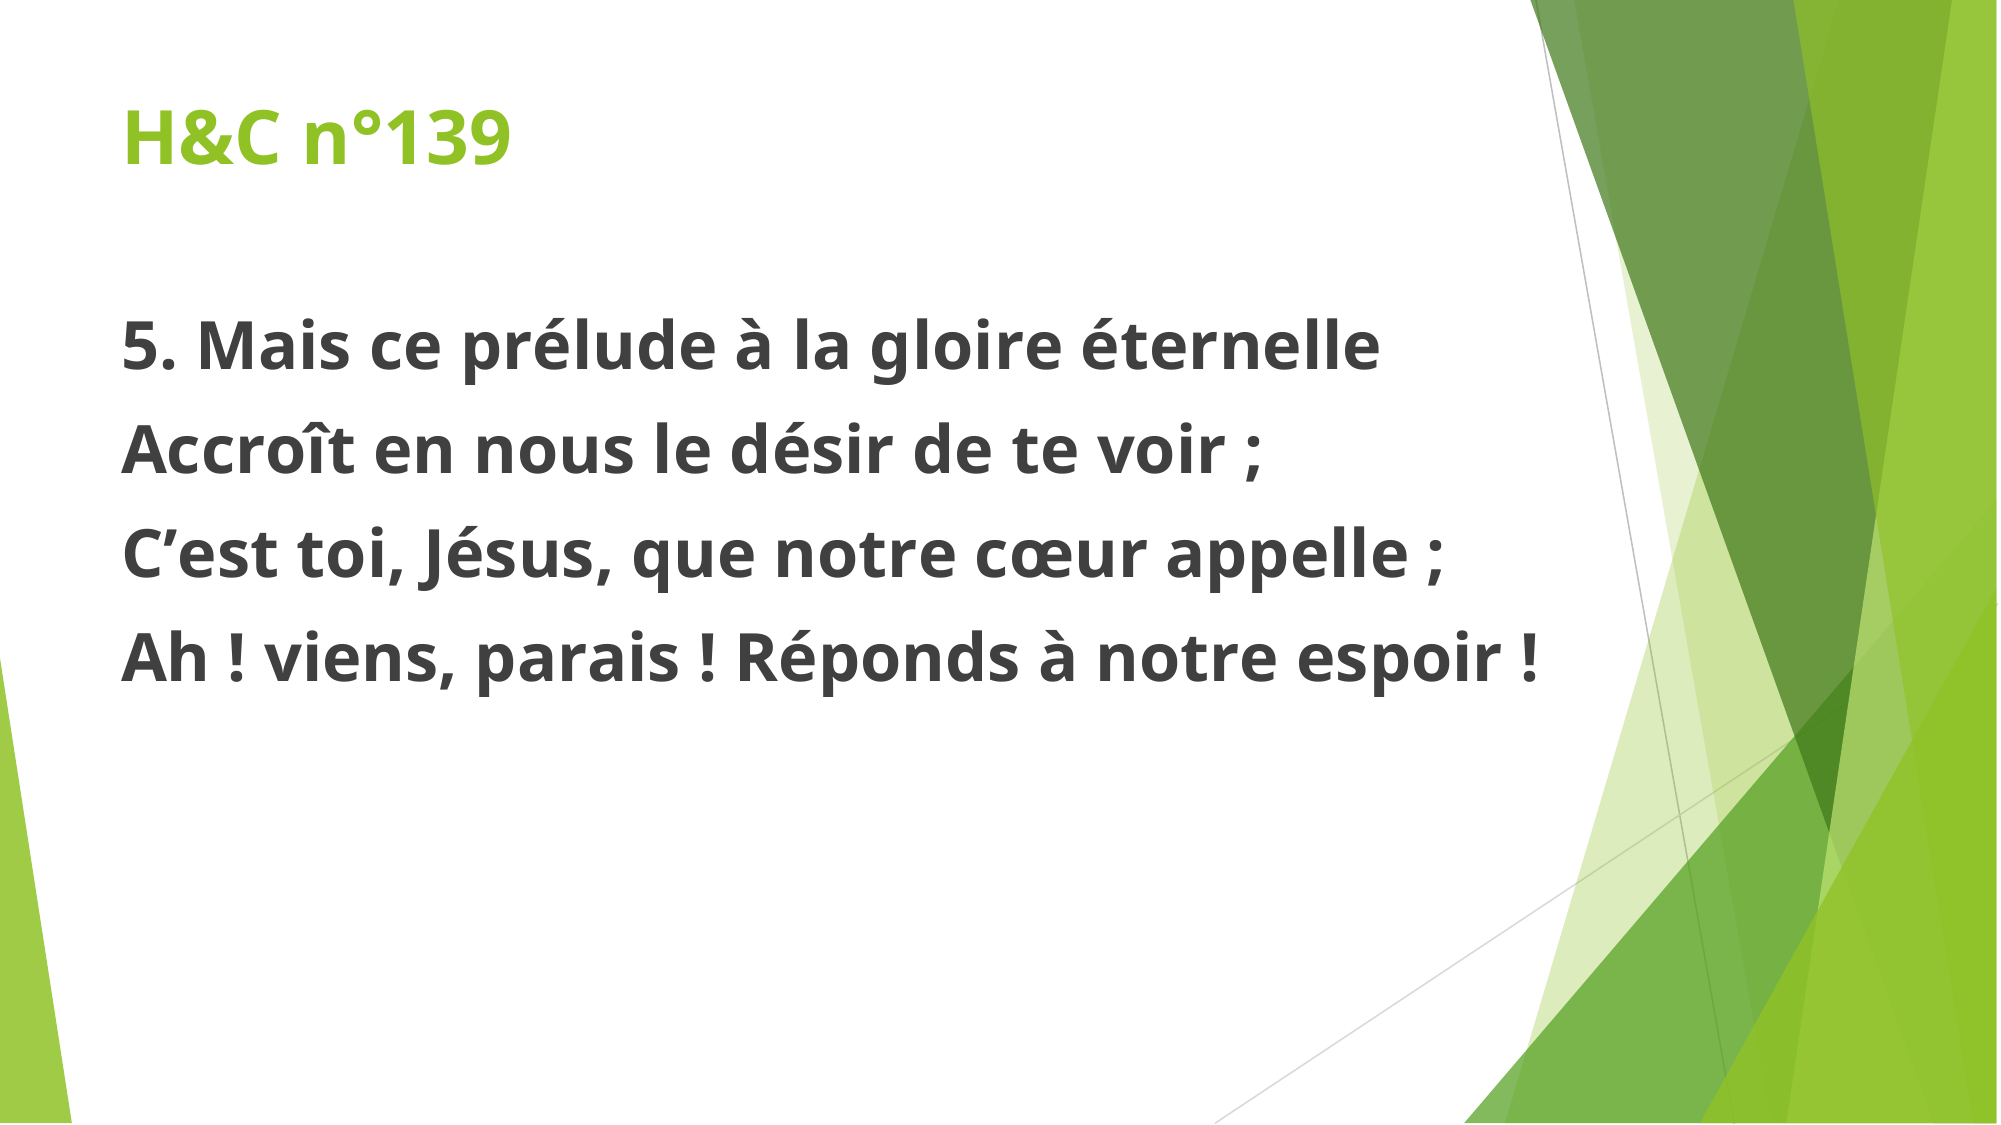

H&C n°139
5. Mais ce prélude à la gloire éternelle
Accroît en nous le désir de te voir ;
C’est toi, Jésus, que notre cœur appelle ;
Ah ! viens, parais ! Réponds à notre espoir !